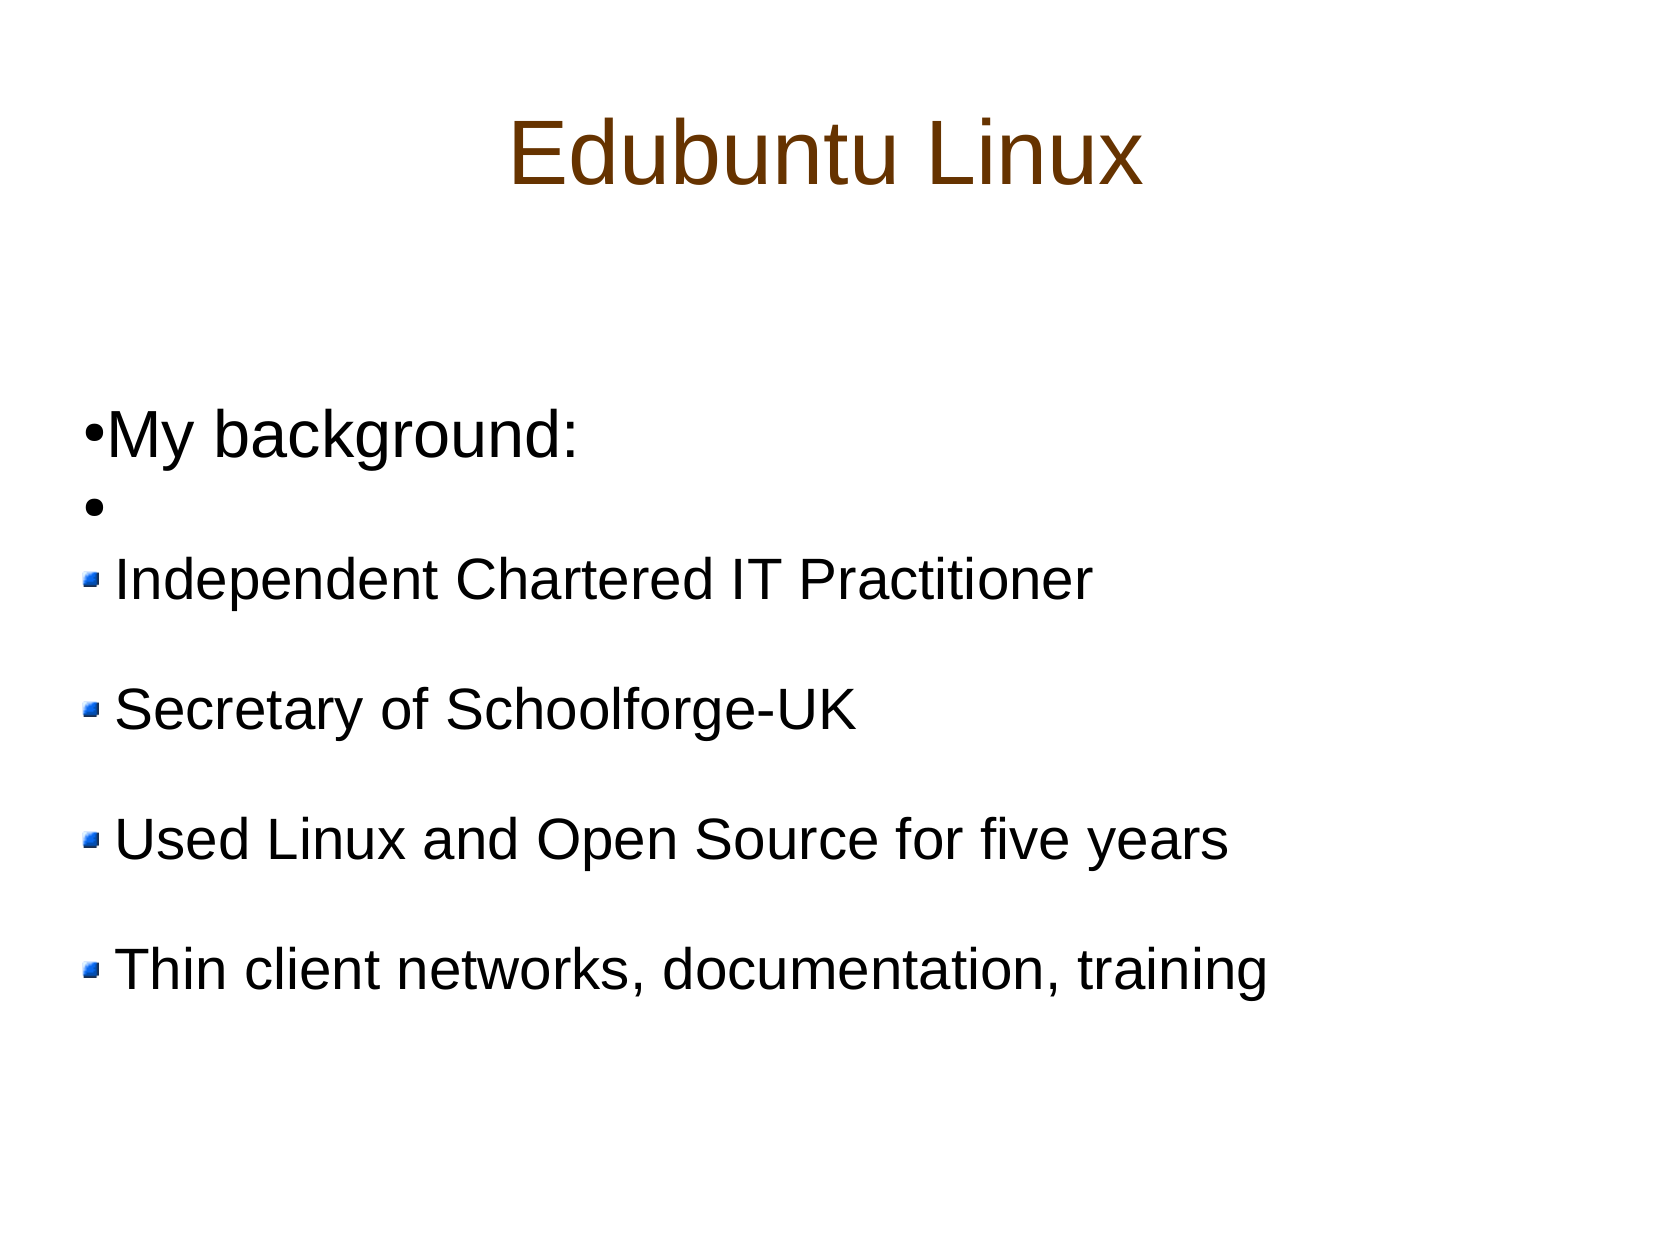

# Edubuntu Linux
My background:
 Independent Chartered IT Practitioner
 Secretary of Schoolforge-UK
 Used Linux and Open Source for five years
 Thin client networks, documentation, training